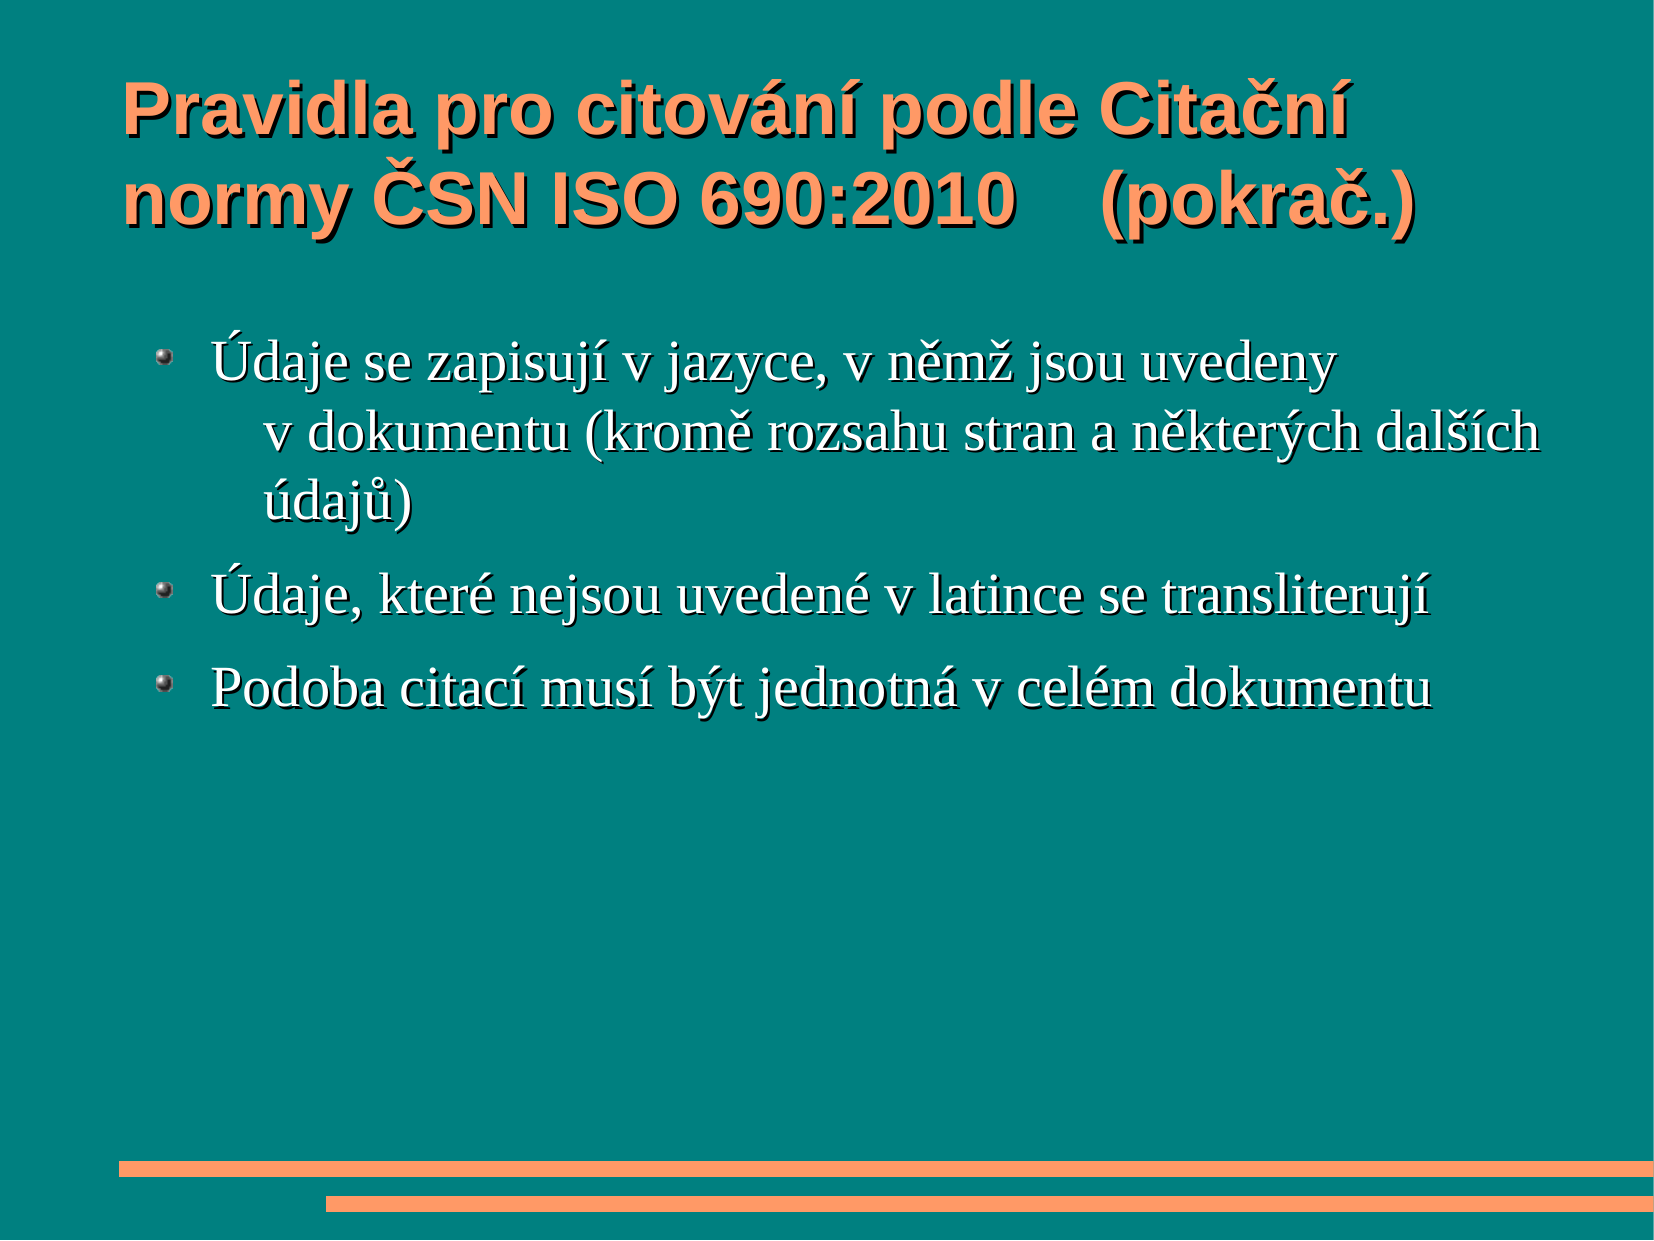

# Pravidla pro citování podle Citační normy ČSN ISO 690:2010 (pokrač.)
Údaje se zapisují v jazyce, v němž jsou uvedeny v dokumentu (kromě rozsahu stran a některých dalších údajů)
Údaje, které nejsou uvedené v latince se transliterují
Podoba citací musí být jednotná v celém dokumentu